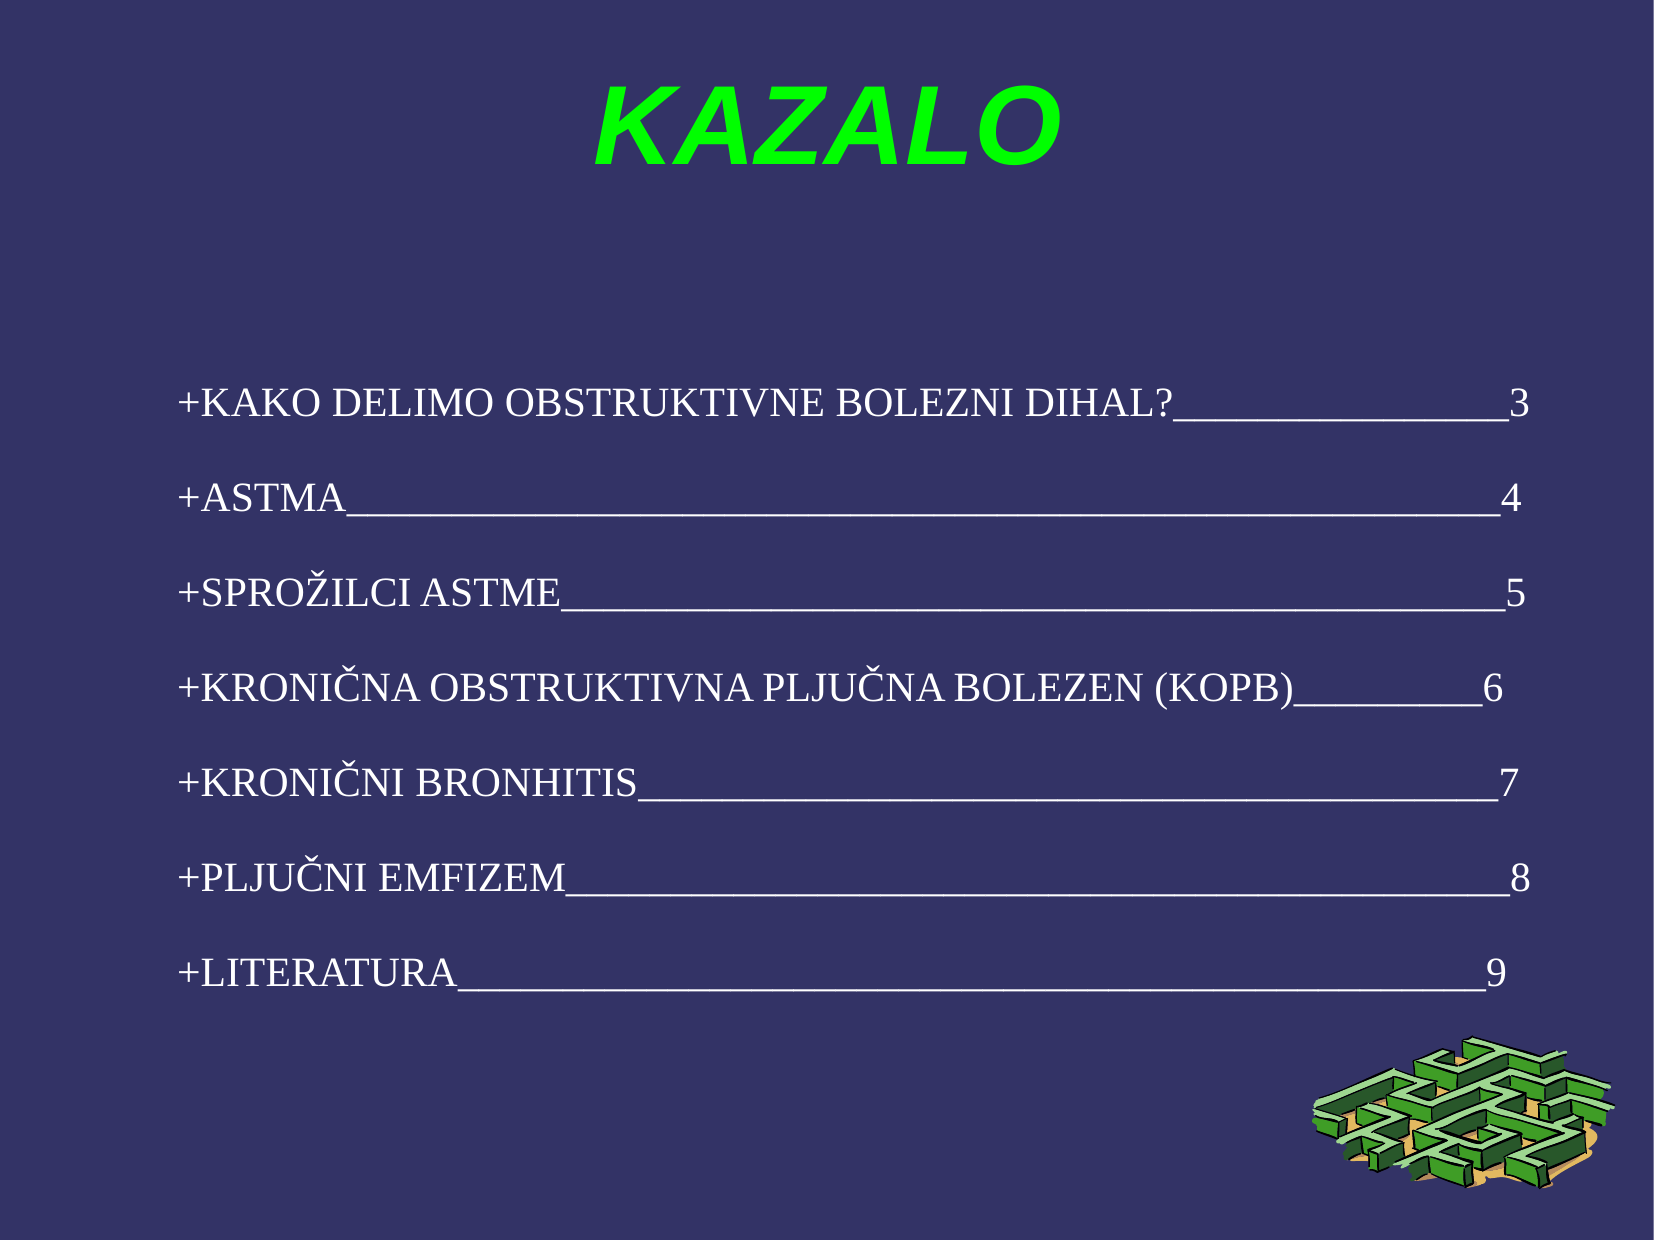

# KAZALO
+KAKO DELIMO OBSTRUKTIVNE BOLEZNI DIHAL?________________3
+ASTMA_______________________________________________________4
+SPROŽILCI ASTME_____________________________________________5
+KRONIČNA OBSTRUKTIVNA PLJUČNA BOLEZEN (KOPB)_________6
+KRONIČNI BRONHITIS_________________________________________7
+PLJUČNI EMFIZEM_____________________________________________8
+LITERATURA_________________________________________________9